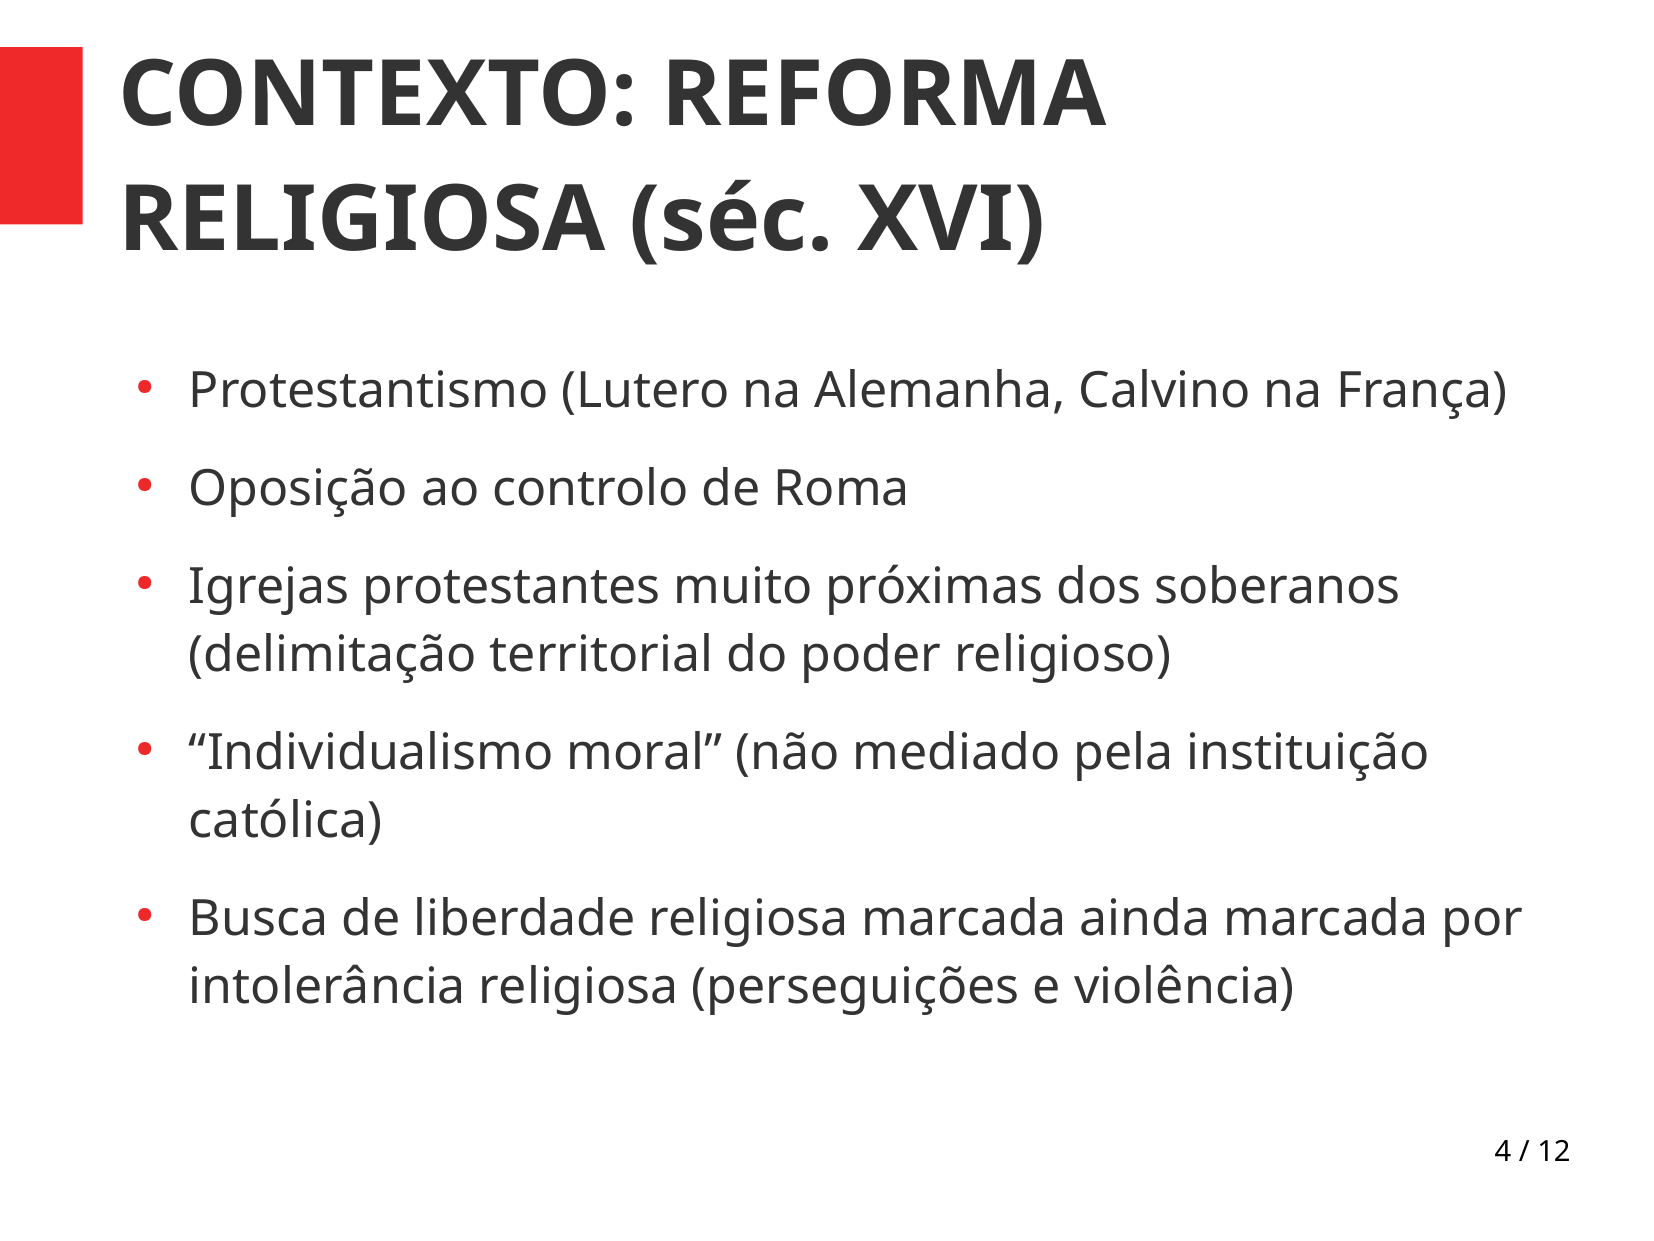

# CONTEXTO: REFORMA RELIGIOSA (séc. XVI)
Protestantismo (Lutero na Alemanha, Calvino na França)
Oposição ao controlo de Roma
Igrejas protestantes muito próximas dos soberanos (delimitação territorial do poder religioso)
“Individualismo moral” (não mediado pela instituição católica)
Busca de liberdade religiosa marcada ainda marcada por intolerância religiosa (perseguições e violência)
4